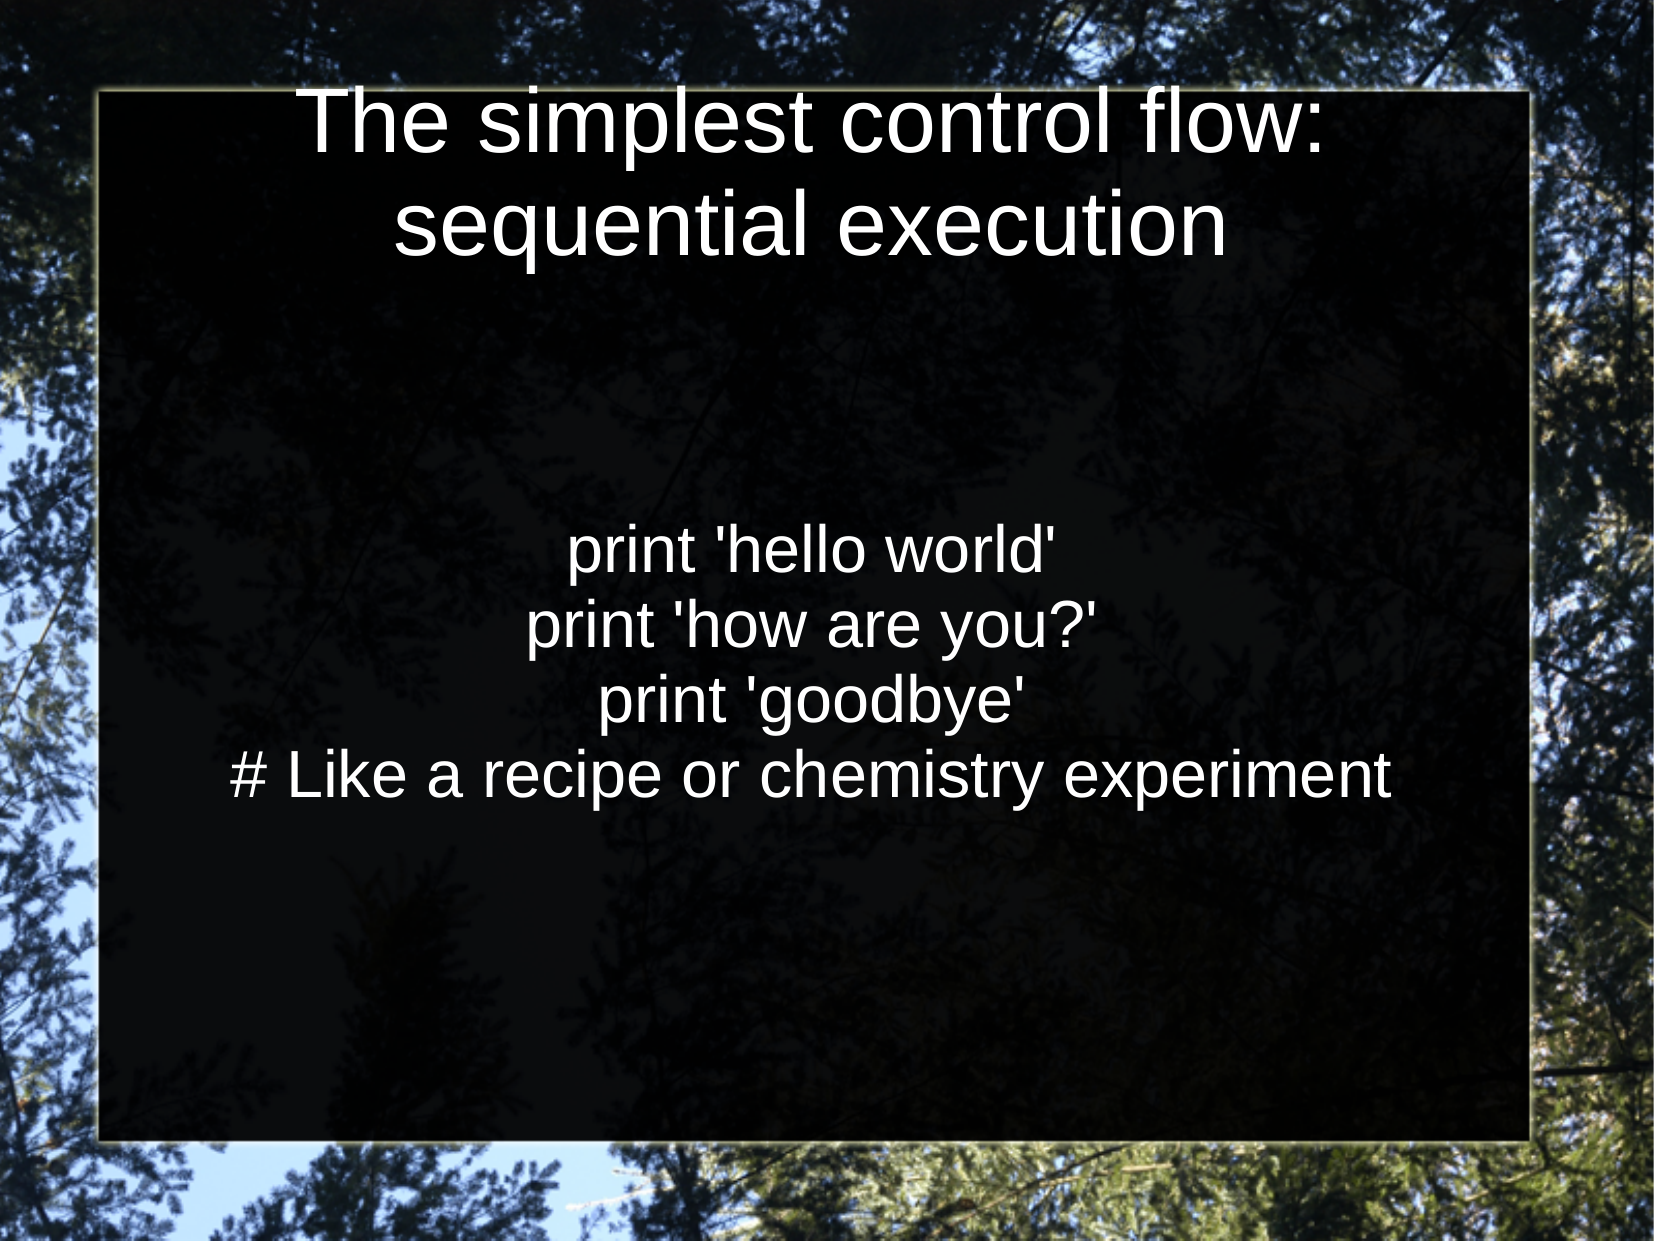

# The simplest control flow: sequential execution
print 'hello world'
print 'how are you?'
print 'goodbye'
# Like a recipe or chemistry experiment